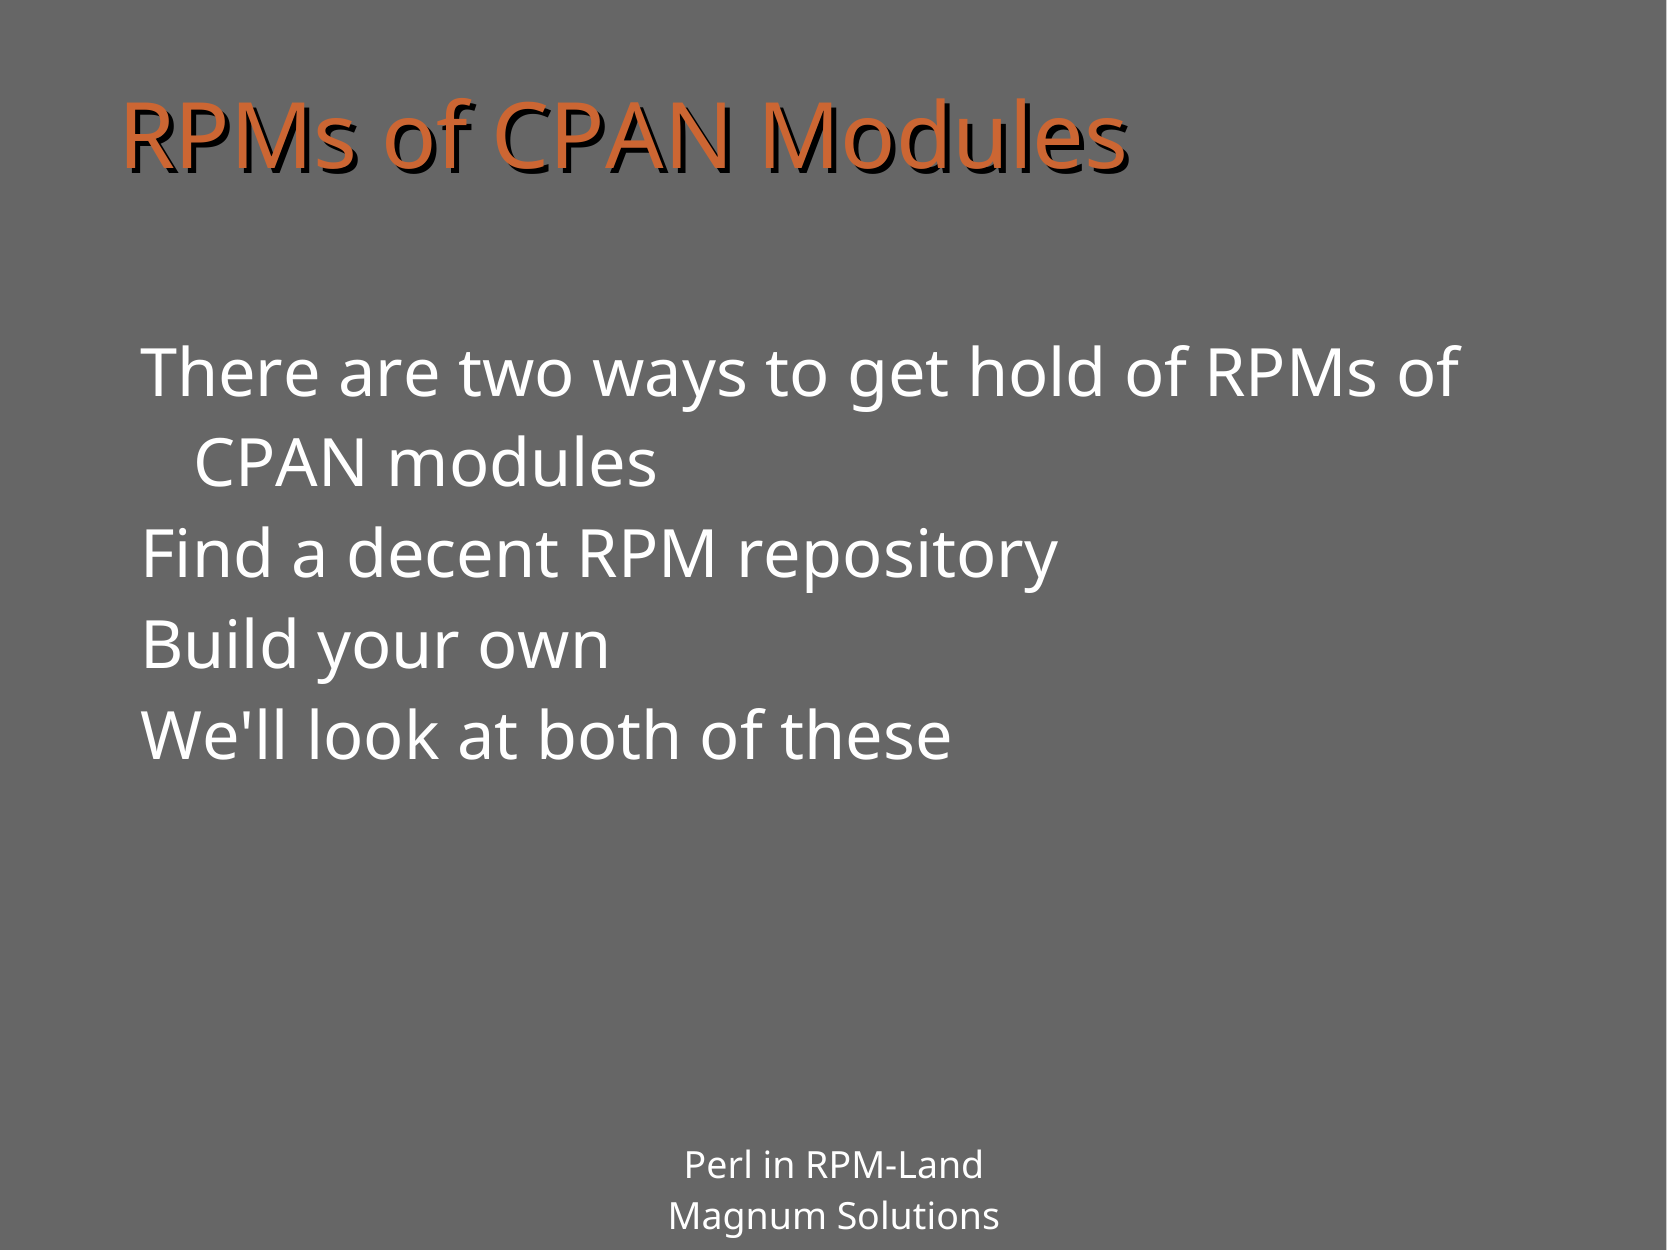

# RPMs of CPAN Modules
There are two ways to get hold of RPMs of CPAN modules
Find a decent RPM repository
Build your own
We'll look at both of these